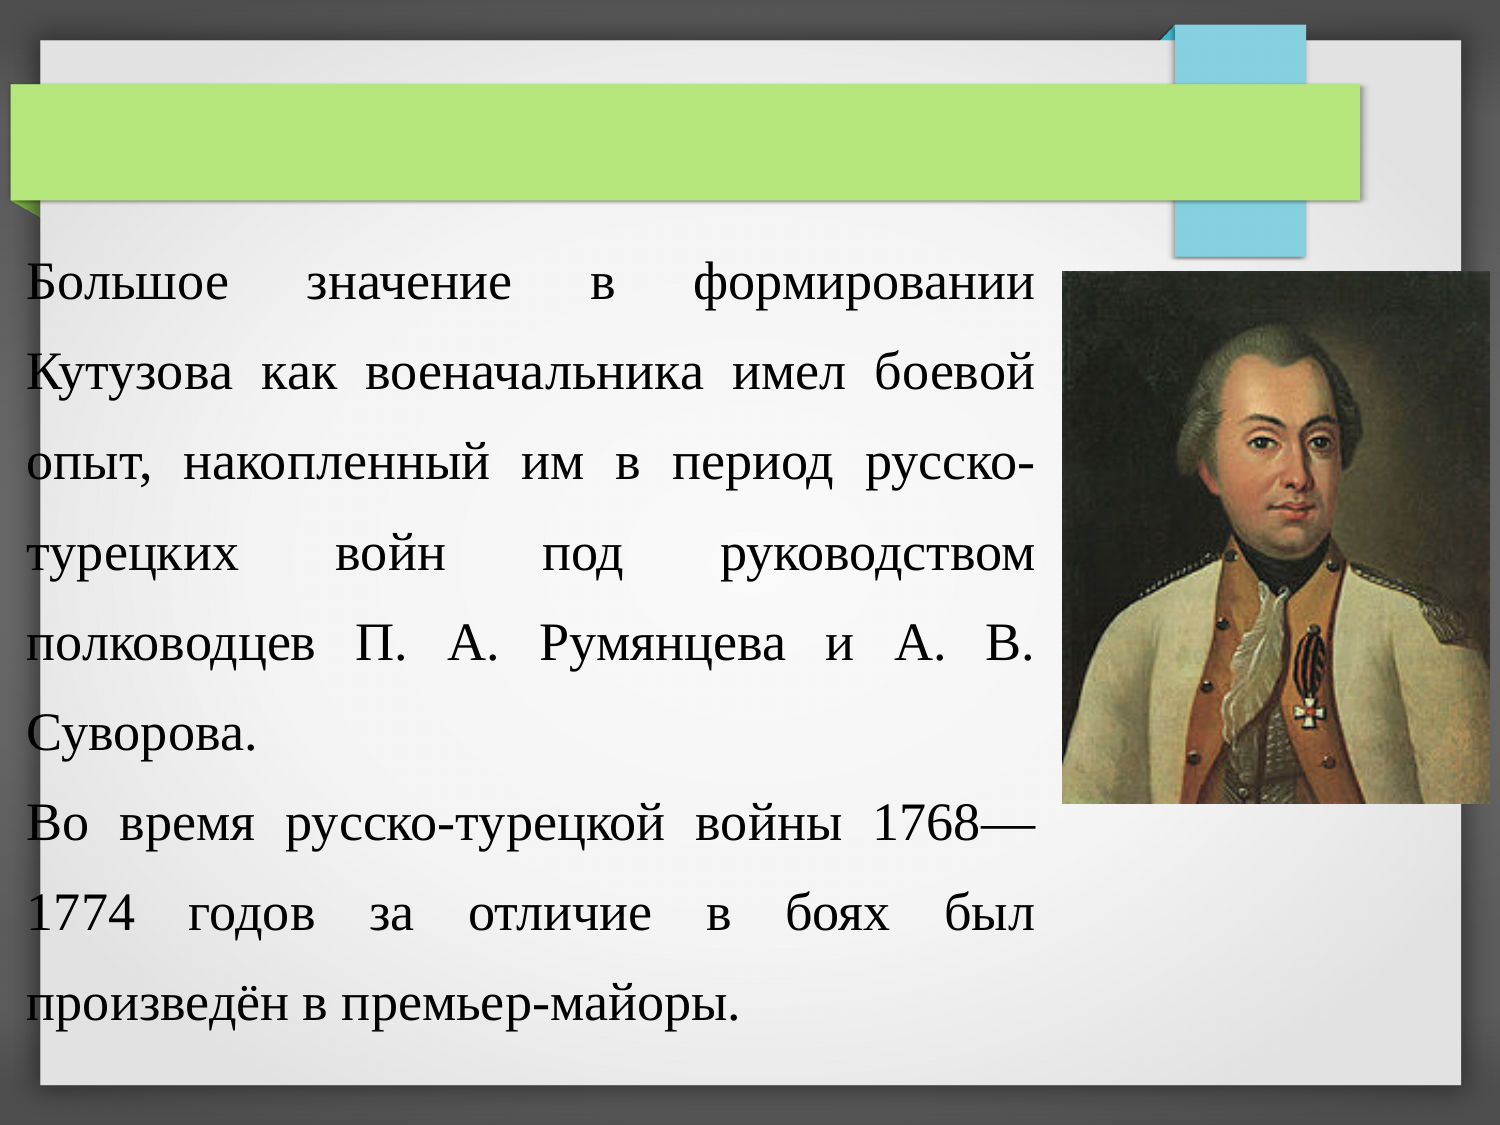

Большое значение в формировании Кутузова как военачальника имел боевой опыт, накопленный им в период русско-турецких войн под руководством полководцев П. А. Румянцева и А. В. Суворова.
Во время русско-турецкой войны 1768—1774 годов за отличие в боях был произведён в премьер-майоры.